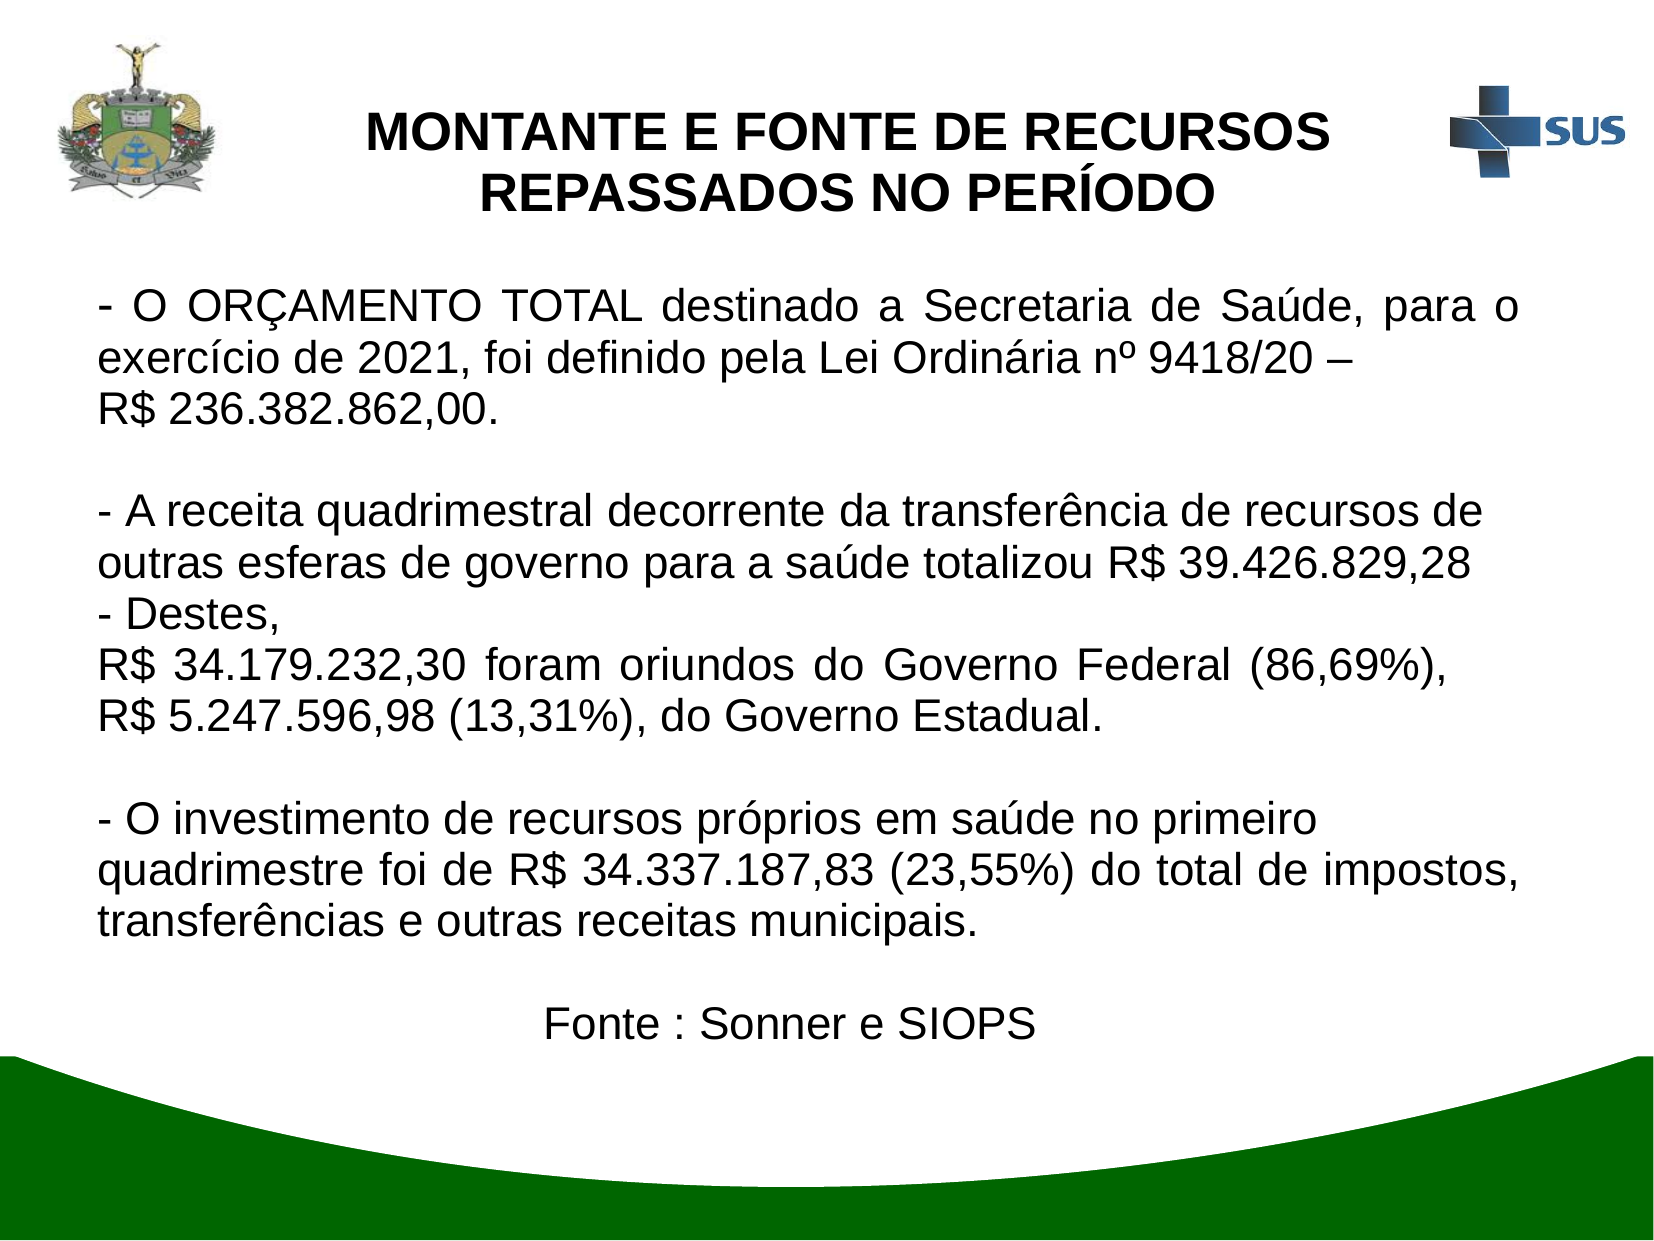

MONTANTE E FONTE DE RECURSOS REPASSADOS NO PERÍODO
- O ORÇAMENTO TOTAL destinado a Secretaria de Saúde, para o exercício de 2021, foi definido pela Lei Ordinária nº 9418/20 –
R$ 236.382.862,00.
- A receita quadrimestral decorrente da transferência de recursos de
outras esferas de governo para a saúde totalizou R$ 39.426.829,28
- Destes,
R$ 34.179.232,30 foram oriundos do Governo Federal (86,69%), R$ 5.247.596,98 (13,31%), do Governo Estadual.
- O investimento de recursos próprios em saúde no primeiro
quadrimestre foi de R$ 34.337.187,83 (23,55%) do total de impostos, transferências e outras receitas municipais.
 Fonte : Sonner e SIOPS